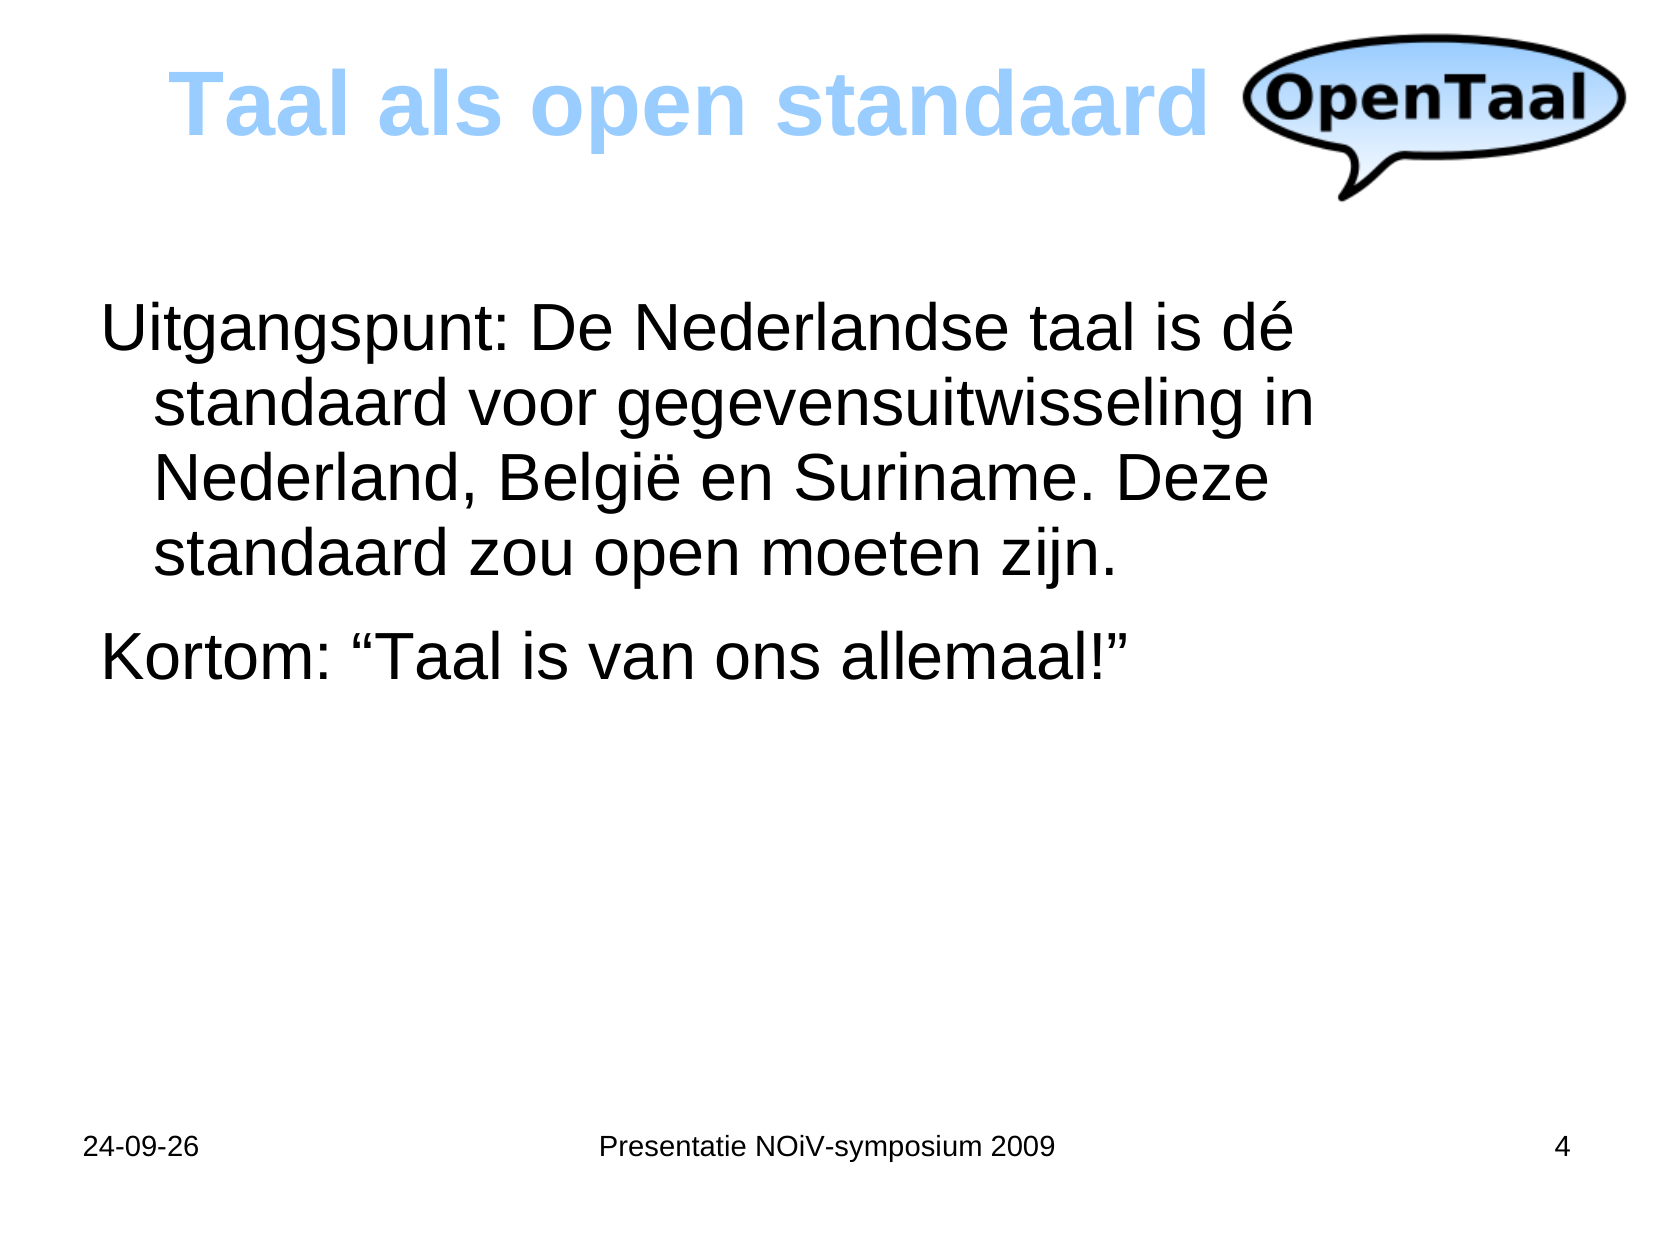

# Taal als open standaard
Uitgangspunt: De Nederlandse taal is dé standaard voor gegevensuitwisseling in Nederland, België en Suriname. Deze standaard zou open moeten zijn.
Kortom: “Taal is van ons allemaal!”
Presentatie NOiV-symposium 2009
4